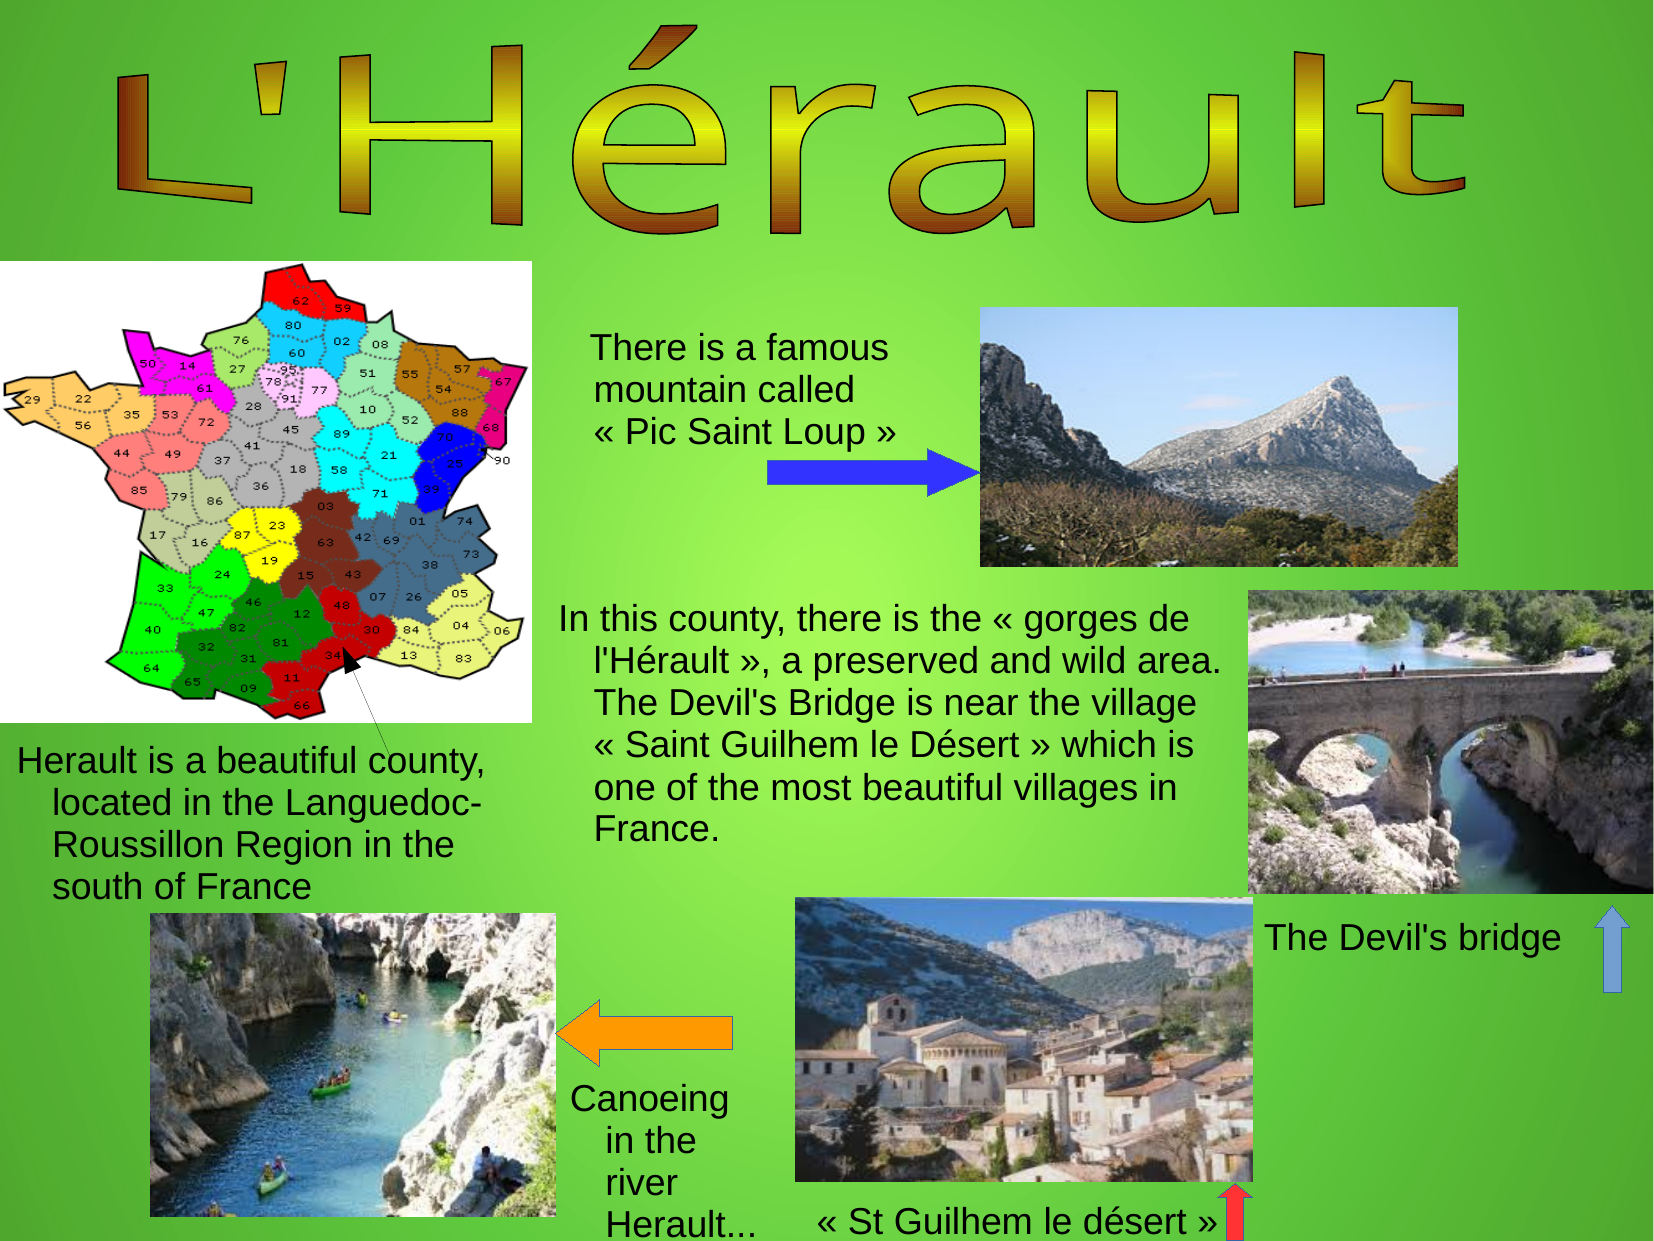

L'Hérault
 There is a famous mountain called « Pic Saint Loup »
In this county, there is the « gorges de l'Hérault », a preserved and wild area. The Devil's Bridge is near the village « Saint Guilhem le Désert » which is one of the most beautiful villages in France.
Herault is a beautiful county, located in the Languedoc-Roussillon Region in the south of France
The Devil's bridge
Canoeing in the river Herault...
 « St Guilhem le désert »